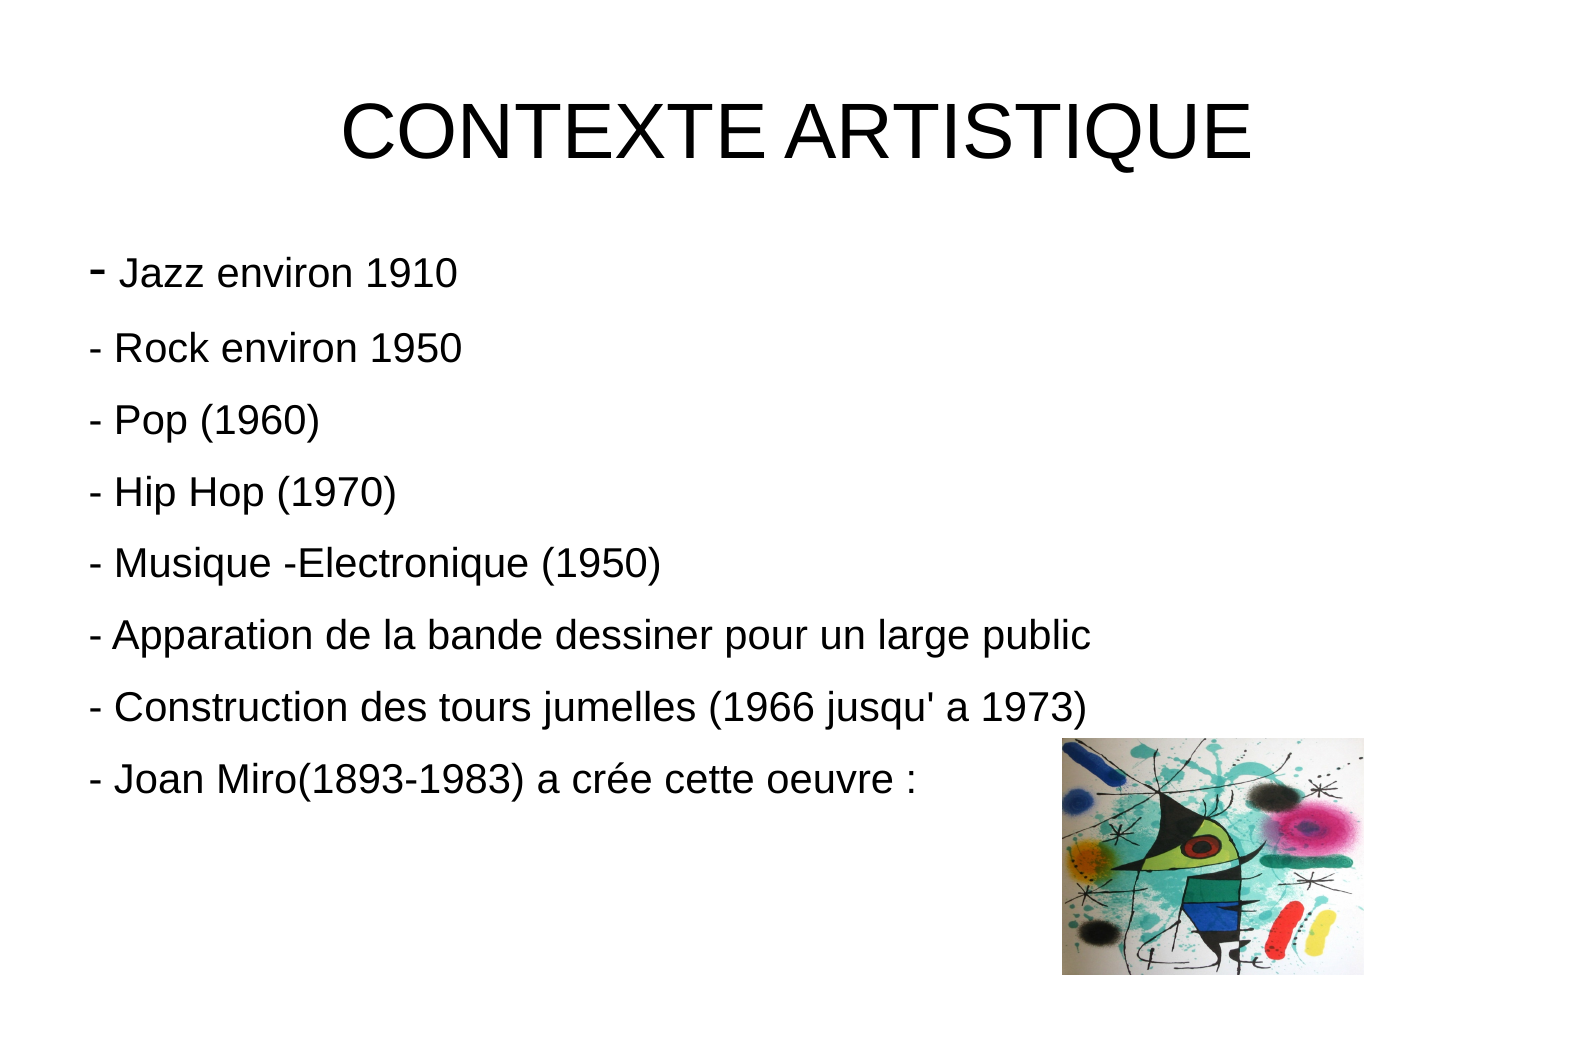

# CONTEXTE ARTISTIQUE
- Jazz environ 1910
- Rock environ 1950
- Pop (1960)
- Hip Hop (1970)
- Musique -Electronique (1950)
- Apparation de la bande dessiner pour un large public
- Construction des tours jumelles (1966 jusqu' a 1973)
- Joan Miro(1893-1983) a crée cette oeuvre :